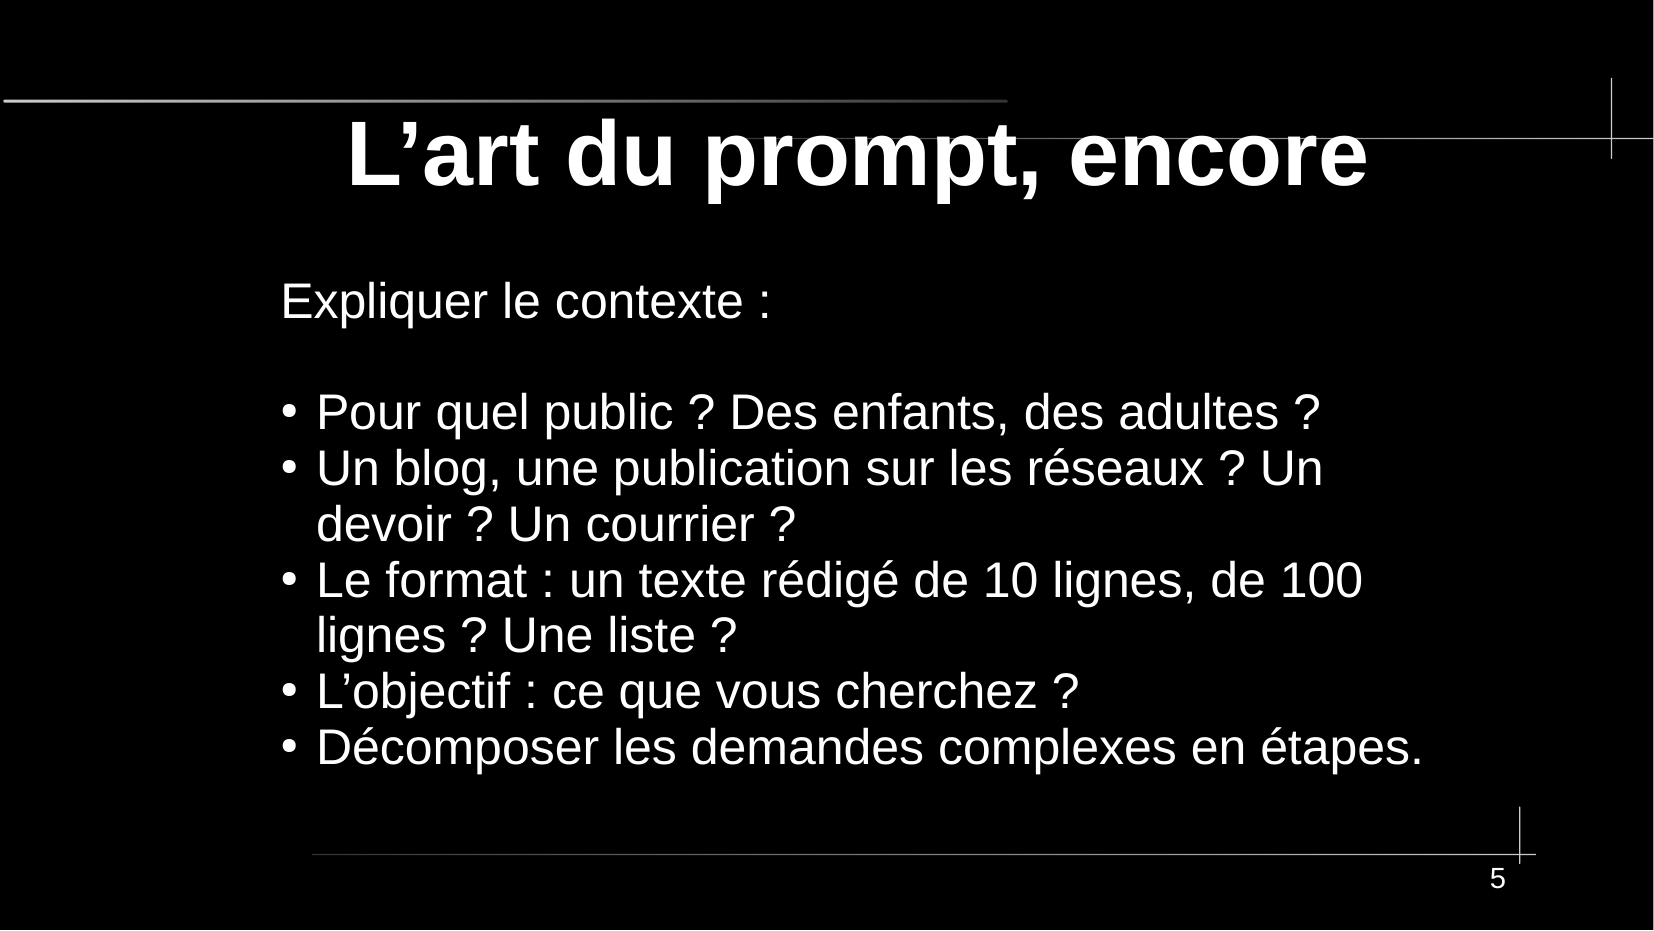

# L’art du prompt, encore
Expliquer le contexte :
Pour quel public ? Des enfants, des adultes ?
Un blog, une publication sur les réseaux ? Un devoir ? Un courrier ?
Le format : un texte rédigé de 10 lignes, de 100 lignes ? Une liste ?
L’objectif : ce que vous cherchez ?
Décomposer les demandes complexes en étapes.
5